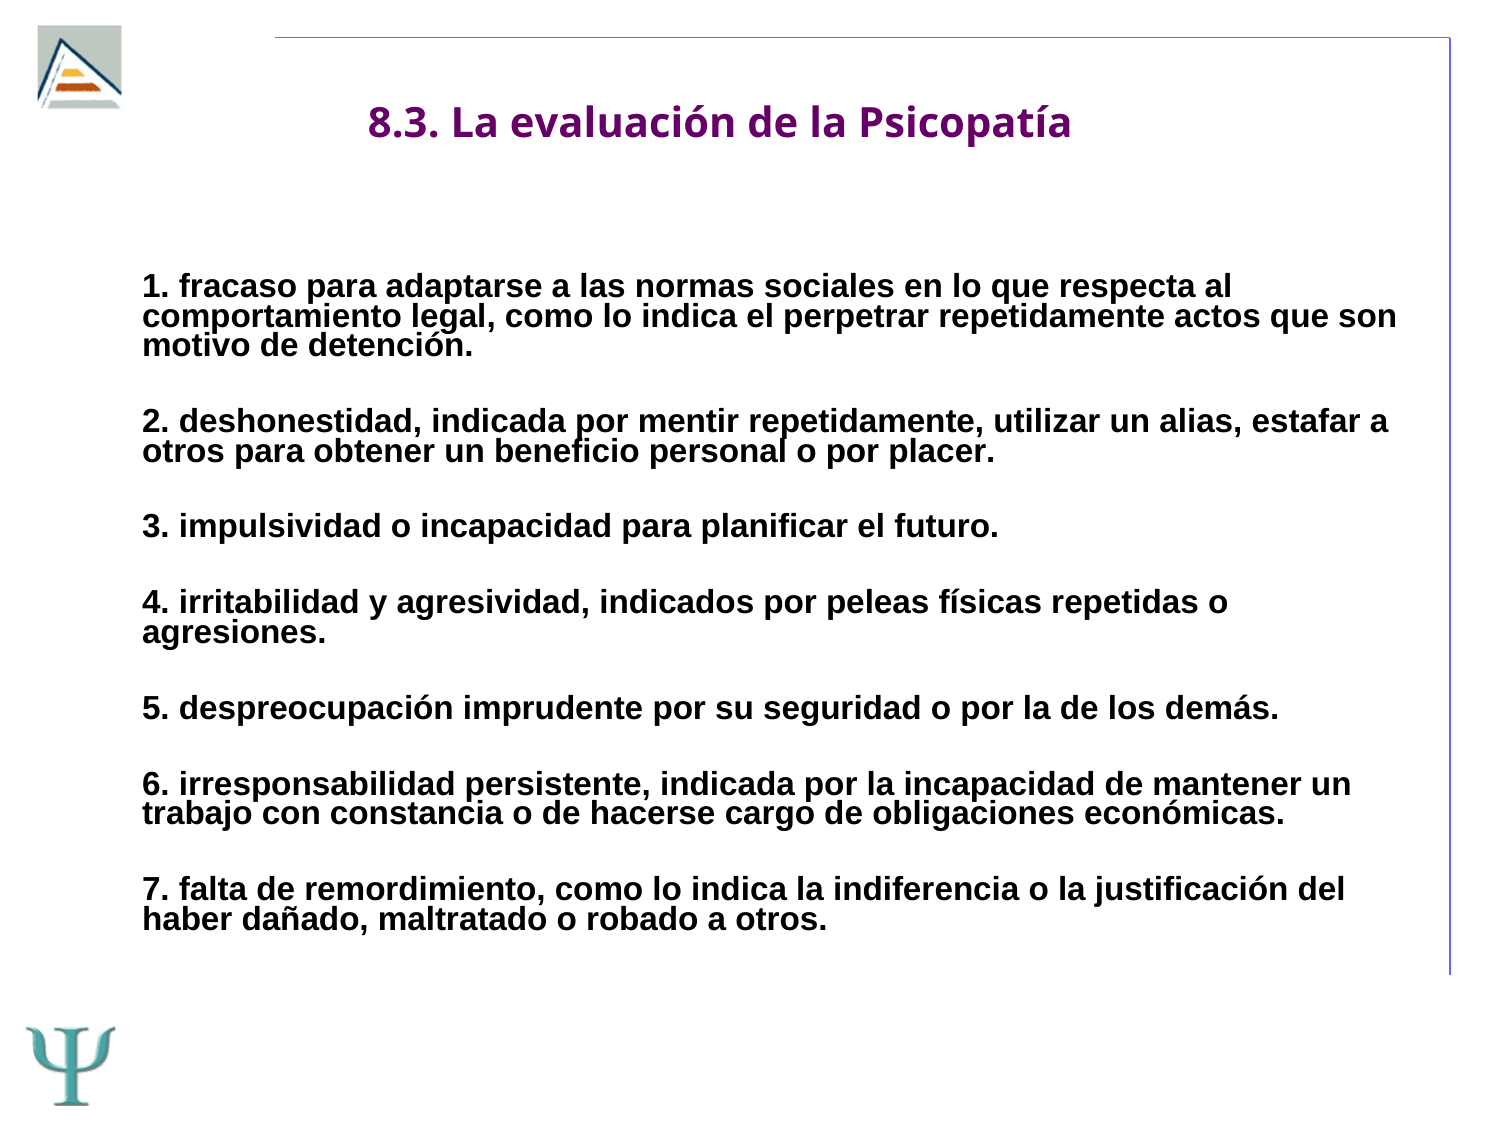

# 8.3. La evaluación de la Psicopatía
	1. fracaso para adaptarse a las normas sociales en lo que respecta al comportamiento legal, como lo indica el perpetrar repetidamente actos que son motivo de detención.
	2. deshonestidad, indicada por mentir repetidamente, utilizar un alias, estafar a otros para obtener un beneficio personal o por placer.
	3. impulsividad o incapacidad para planificar el futuro.
	4. irritabilidad y agresividad, indicados por peleas físicas repetidas o agresiones.
	5. despreocupación imprudente por su seguridad o por la de los demás.
	6. irresponsabilidad persistente, indicada por la incapacidad de mantener un trabajo con constancia o de hacerse cargo de obligaciones económicas.
	7. falta de remordimiento, como lo indica la indiferencia o la justificación del haber dañado, maltratado o robado a otros.